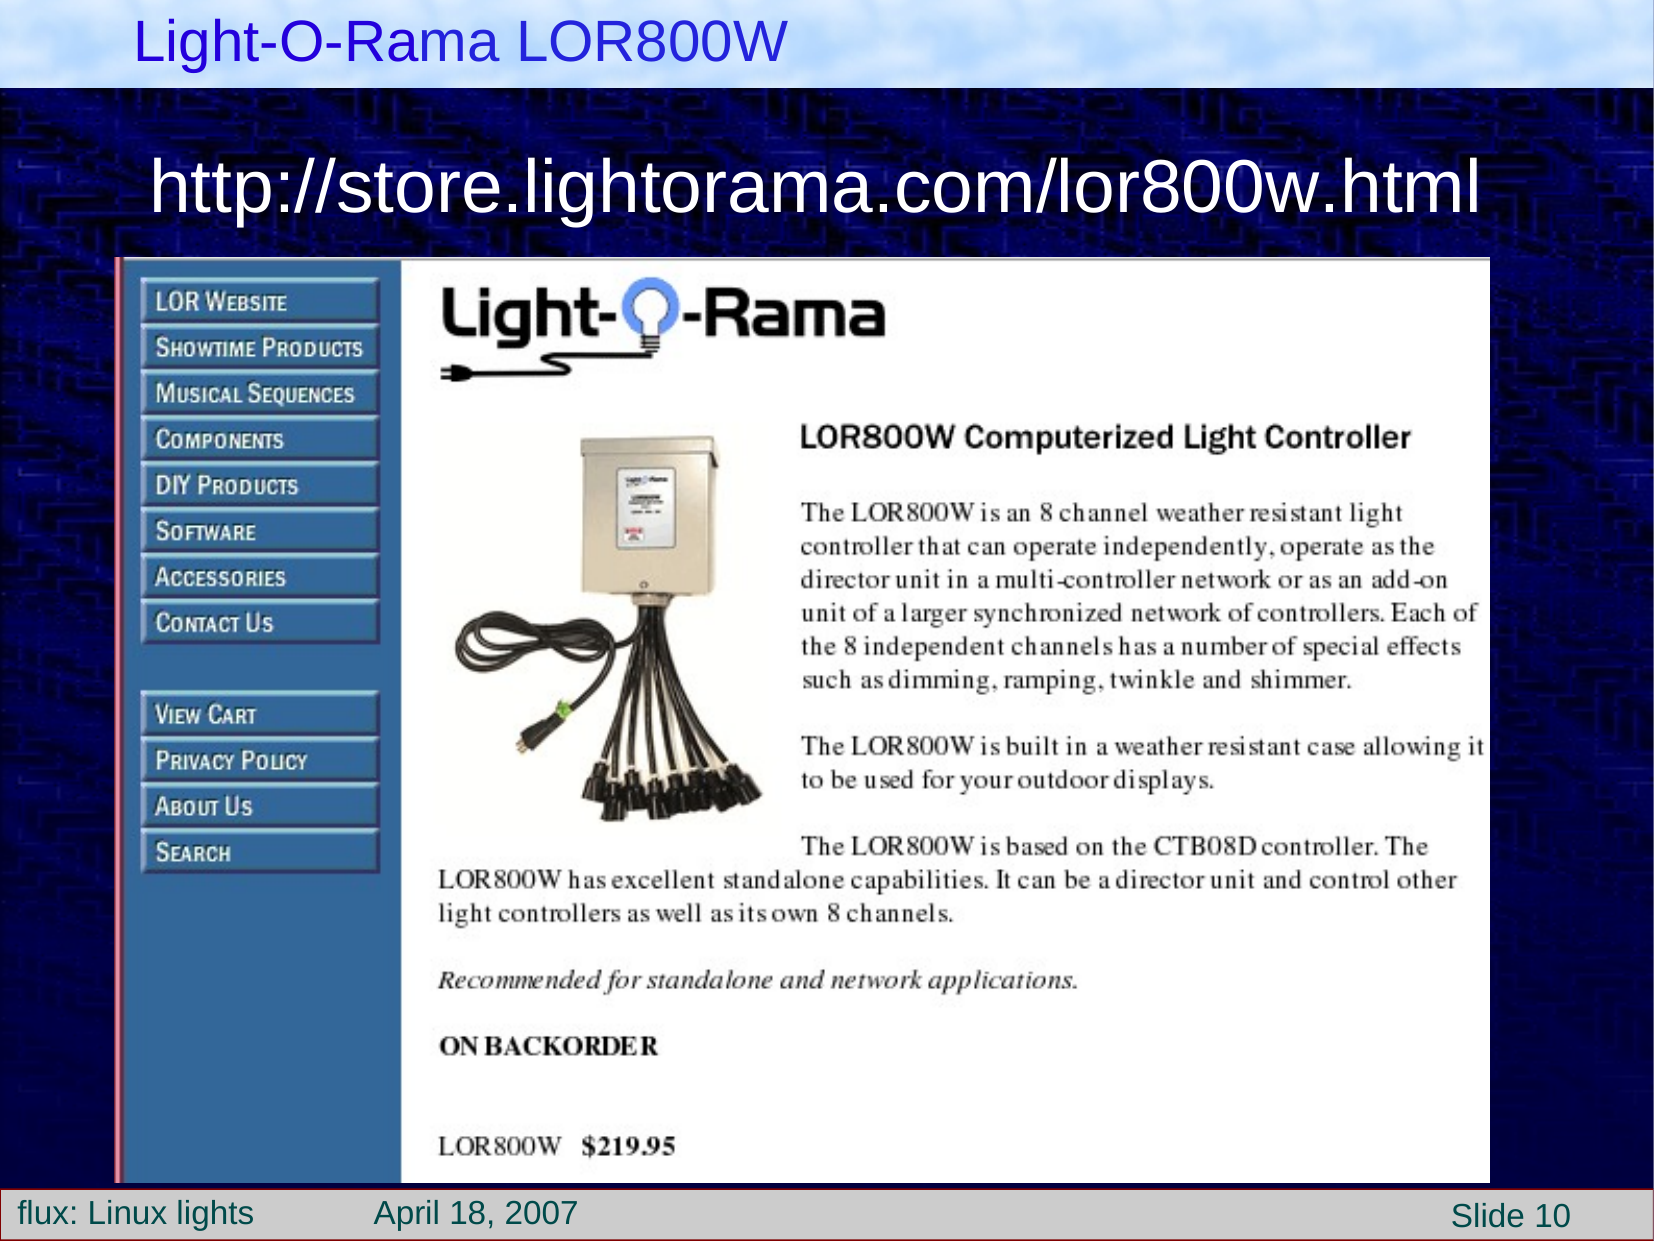

Light-O-Rama LOR800W
# http://store.lightorama.com/lor800w.html
flux: Linux lights	April 18, 2007
Slide